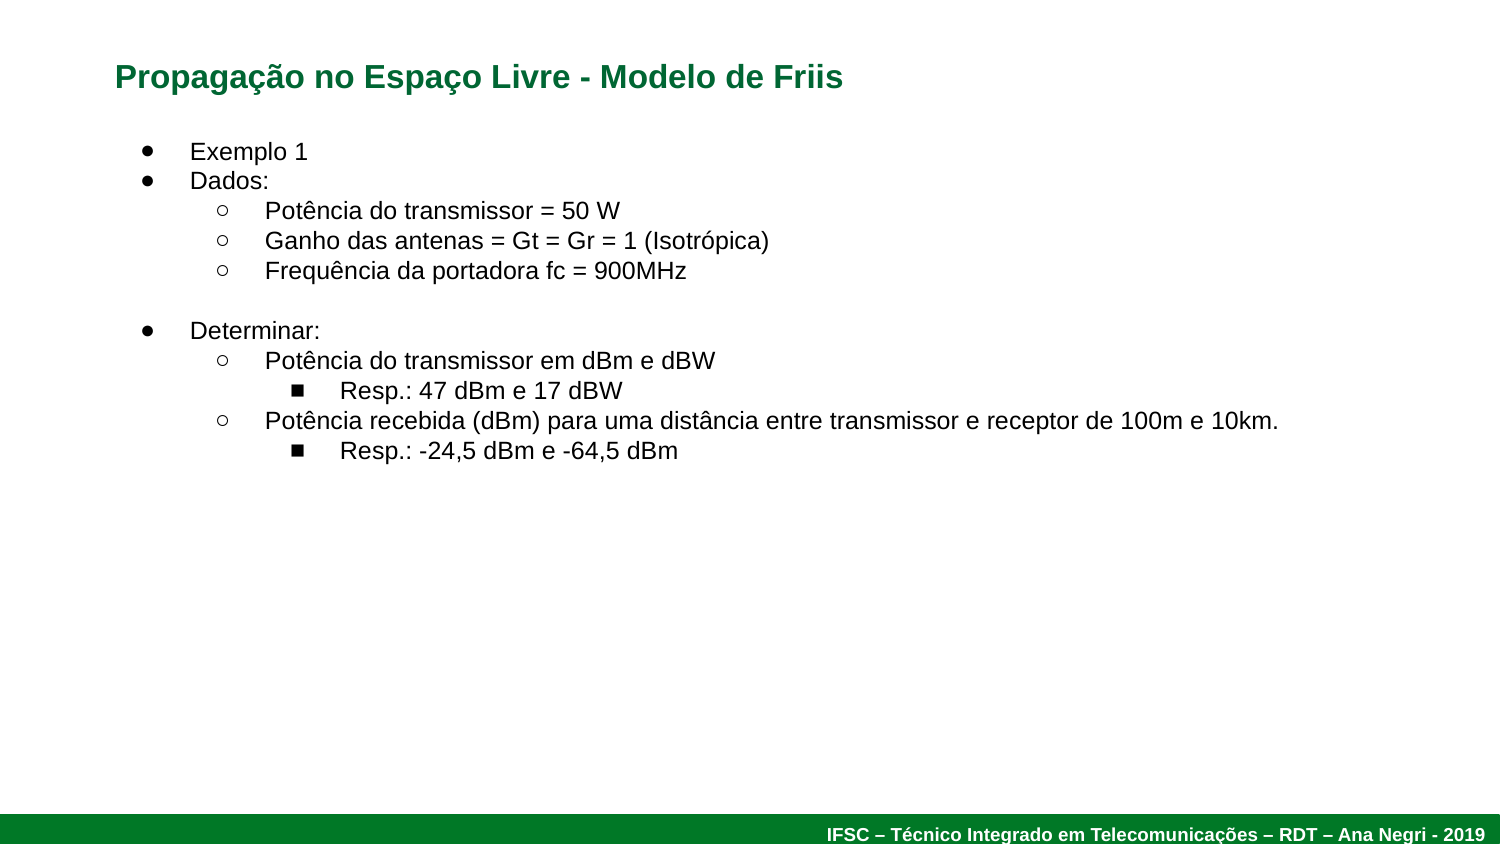

Propagação no Espaço Livre - Modelo de Friis
Exemplo 1
Dados:
Potência do transmissor = 50 W
Ganho das antenas = Gt = Gr = 1 (Isotrópica)
Frequência da portadora fc = 900MHz
Determinar:
Potência do transmissor em dBm e dBW
Resp.: 47 dBm e 17 dBW
Potência recebida (dBm) para uma distância entre transmissor e receptor de 100m e 10km.
Resp.: -24,5 dBm e -64,5 dBm
Subtração
IFSC – Técnico Integrado em Telecomunicações – RDT – Ana Negri - 2019